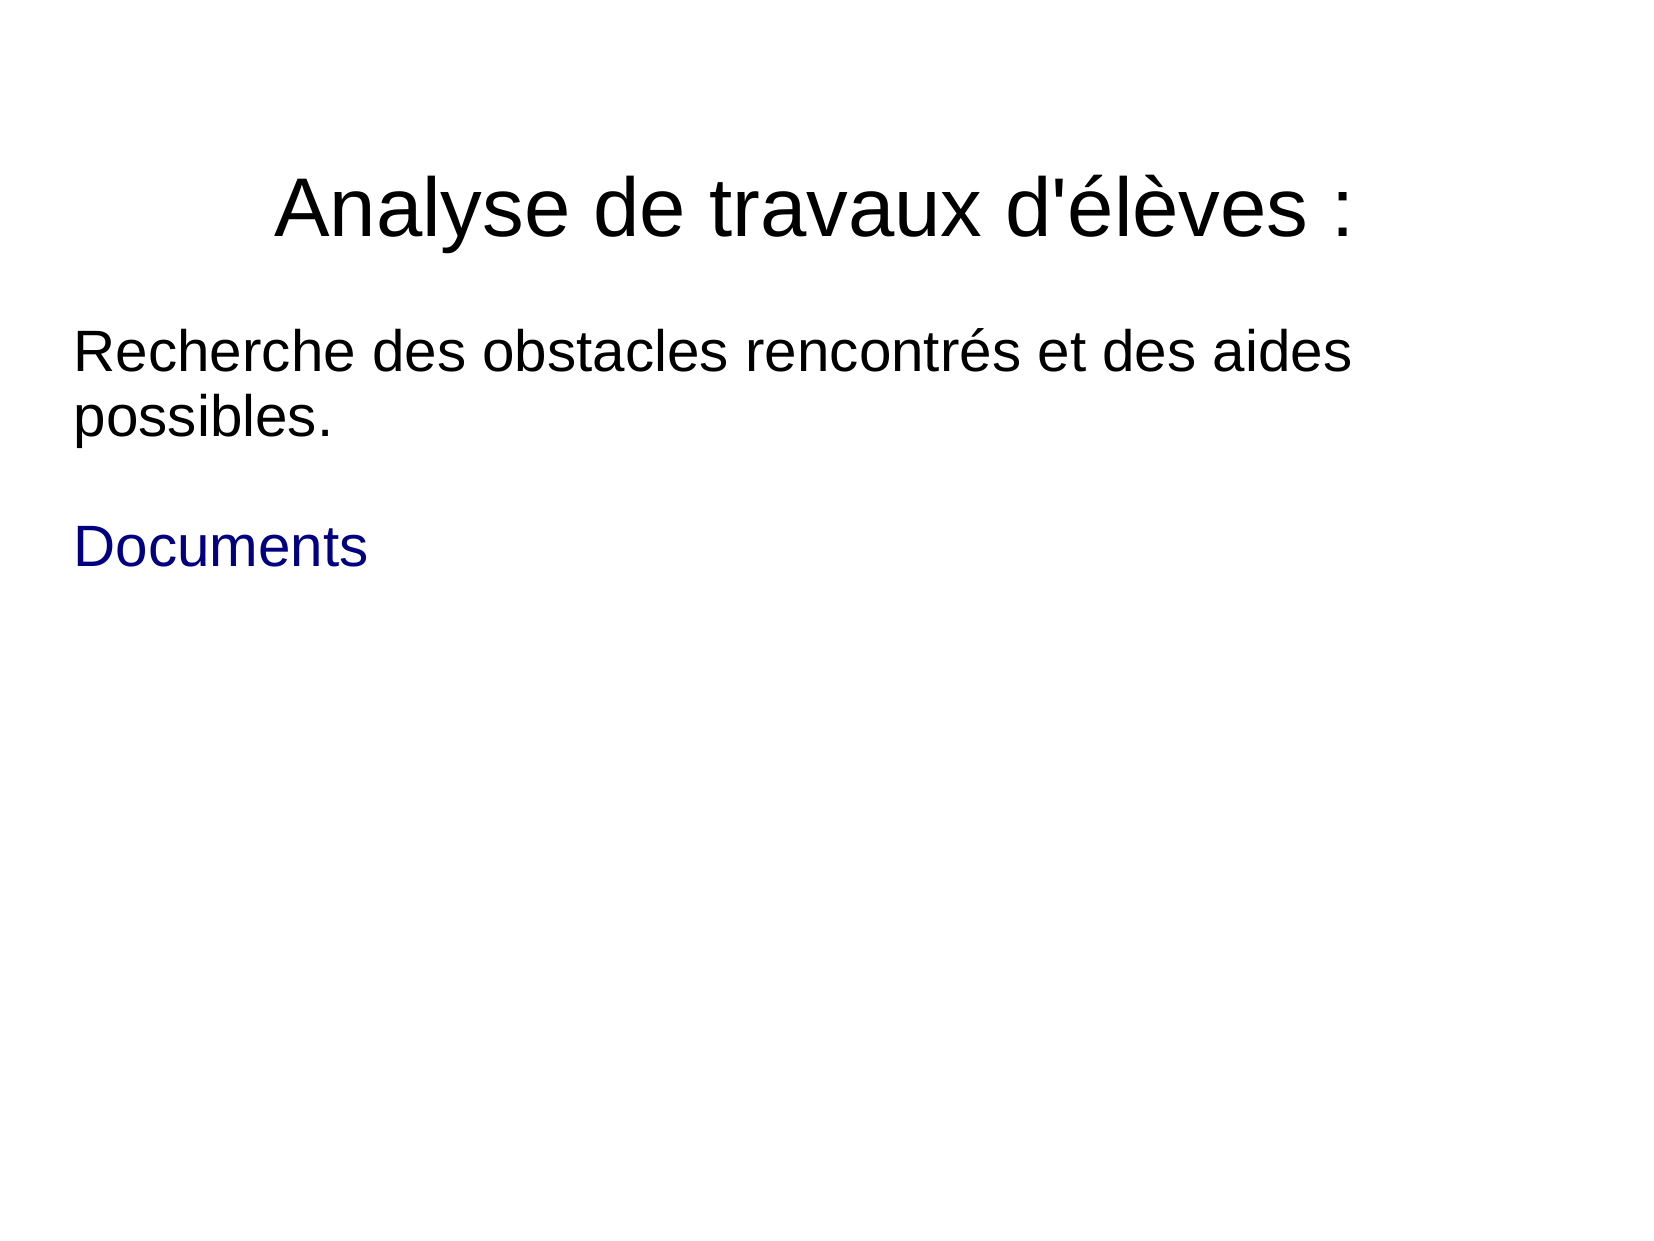

Analyse de travaux d'élèves :
Recherche des obstacles rencontrés et des aides possibles.
Documents